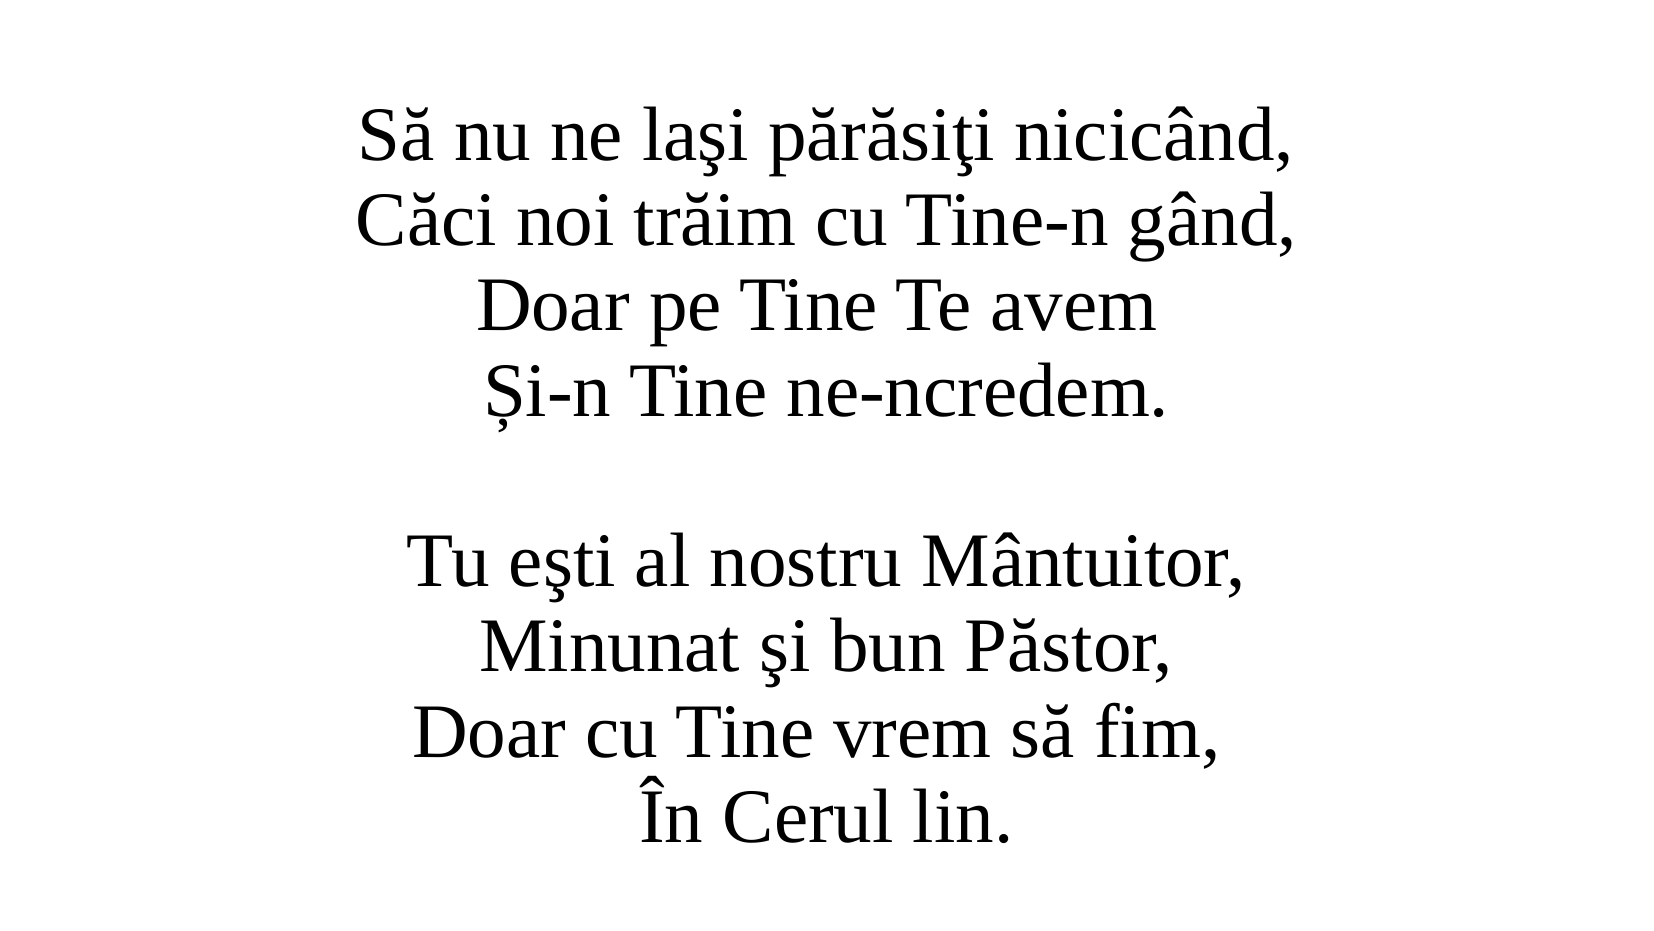

# Să nu ne laşi părăsiţi nicicând,
Căci noi trăim cu Tine-n gând,
Doar pe Tine Te avem
Și-n Tine ne-ncredem.
Tu eşti al nostru Mântuitor,
Minunat şi bun Păstor,
Doar cu Tine vrem să fim,
În Cerul lin.